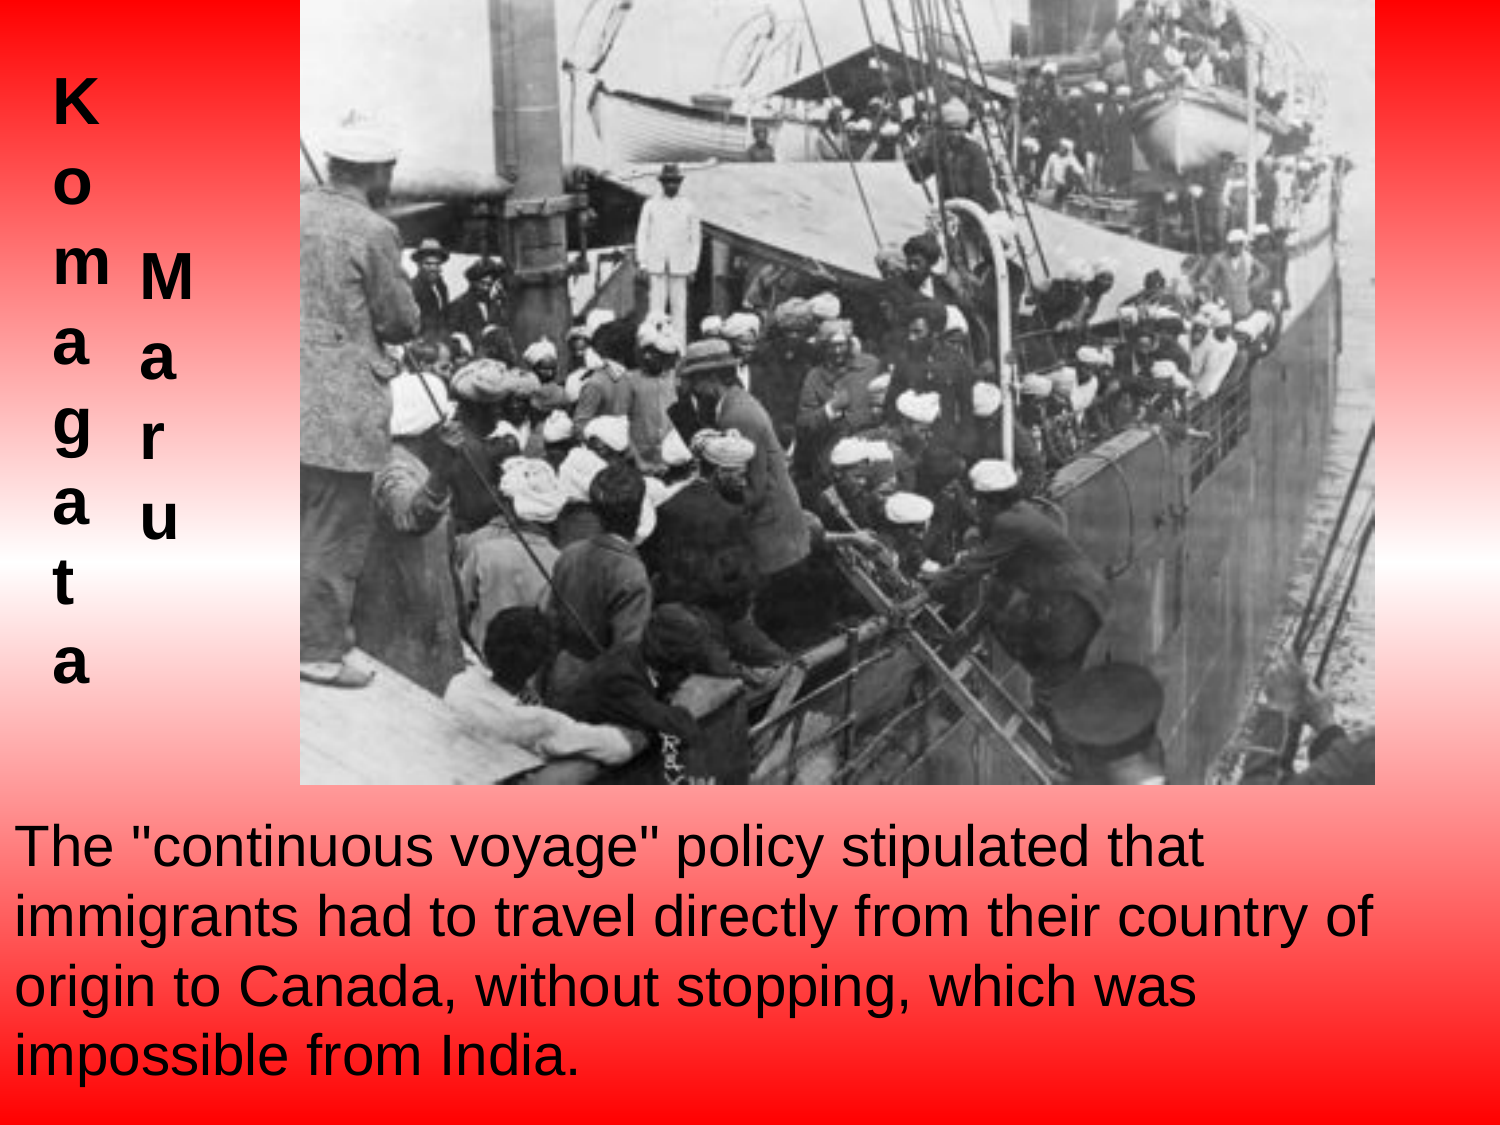

Komagata
Maru
The "continuous voyage" policy stipulated that immigrants had to travel directly from their country of origin to Canada, without stopping, which was impossible from India.